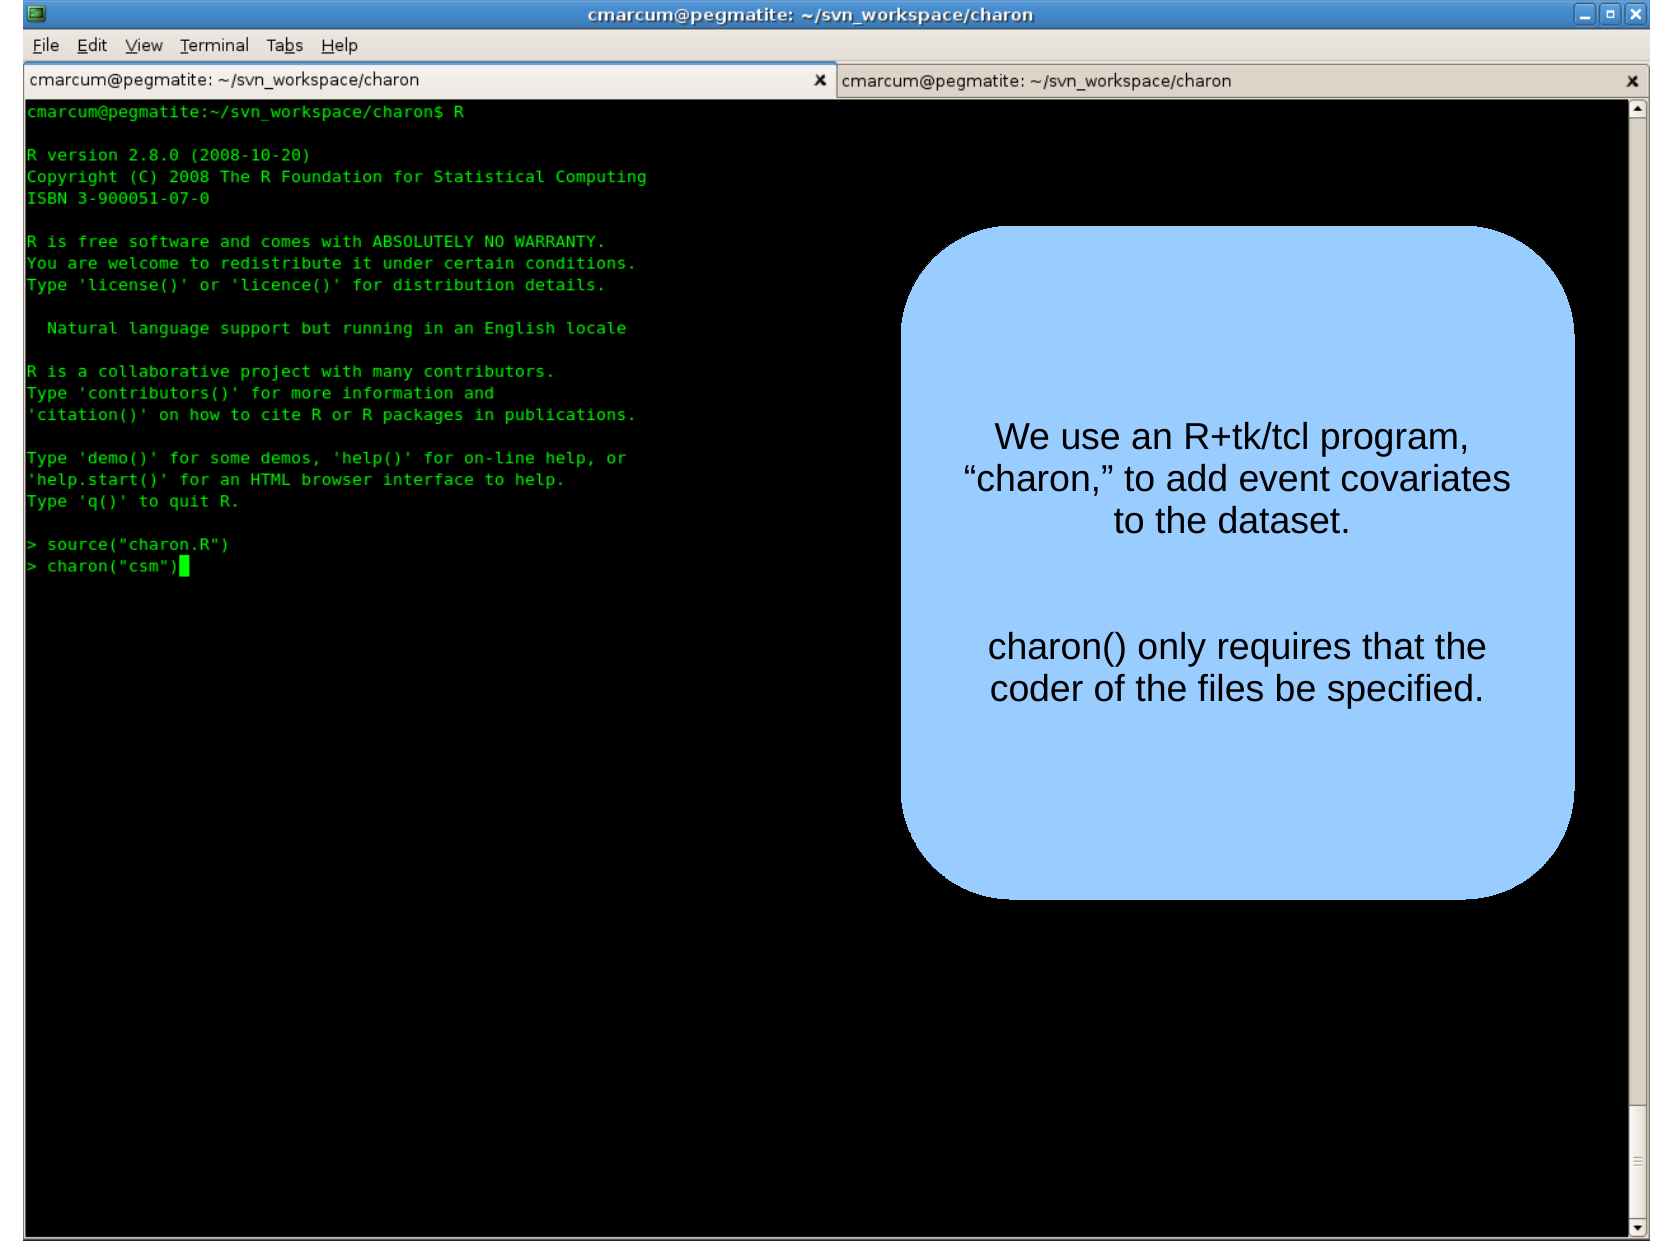

We use an R+tk/tcl program,
“charon,” to add event covariates
to the dataset.
charon() only requires that the
coder of the files be specified.